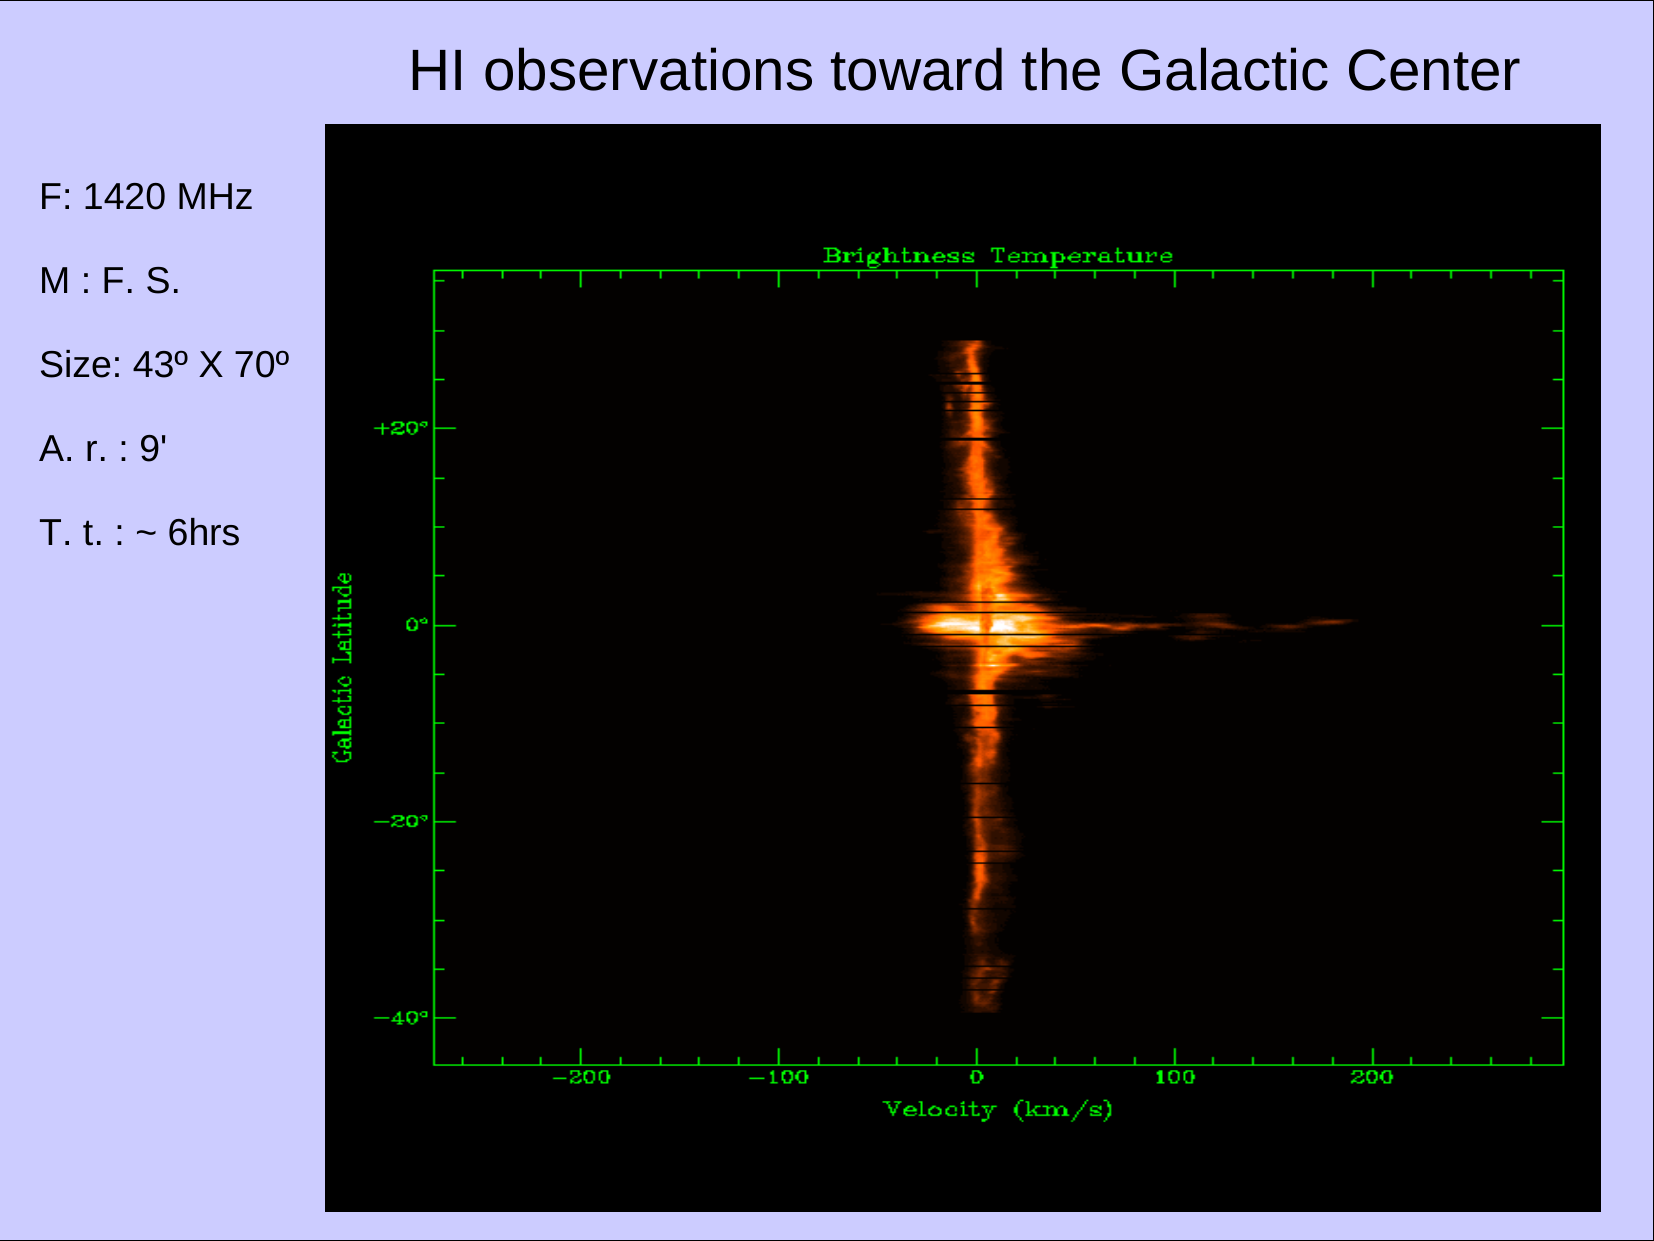

HI observations toward the Galactic Center
F: 1420 MHz
M : F. S.
Size: 43º X 70º
A. r. : 9'
T. t. : ~ 6hrs